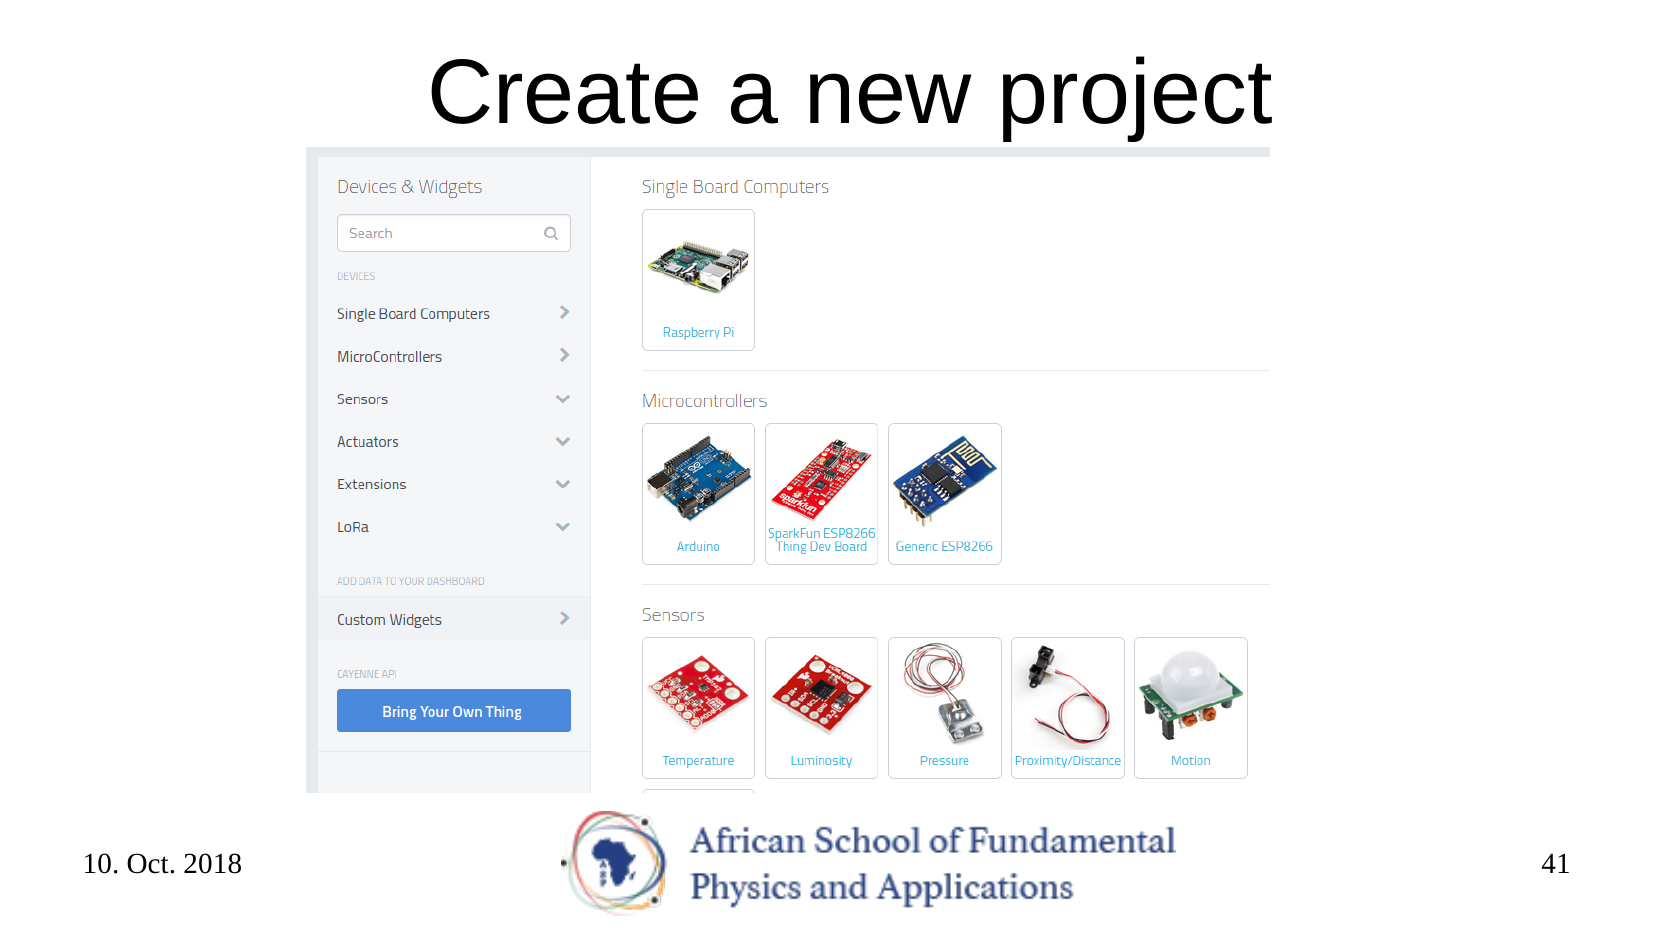

# Create a new project
10. Oct. 2018
41